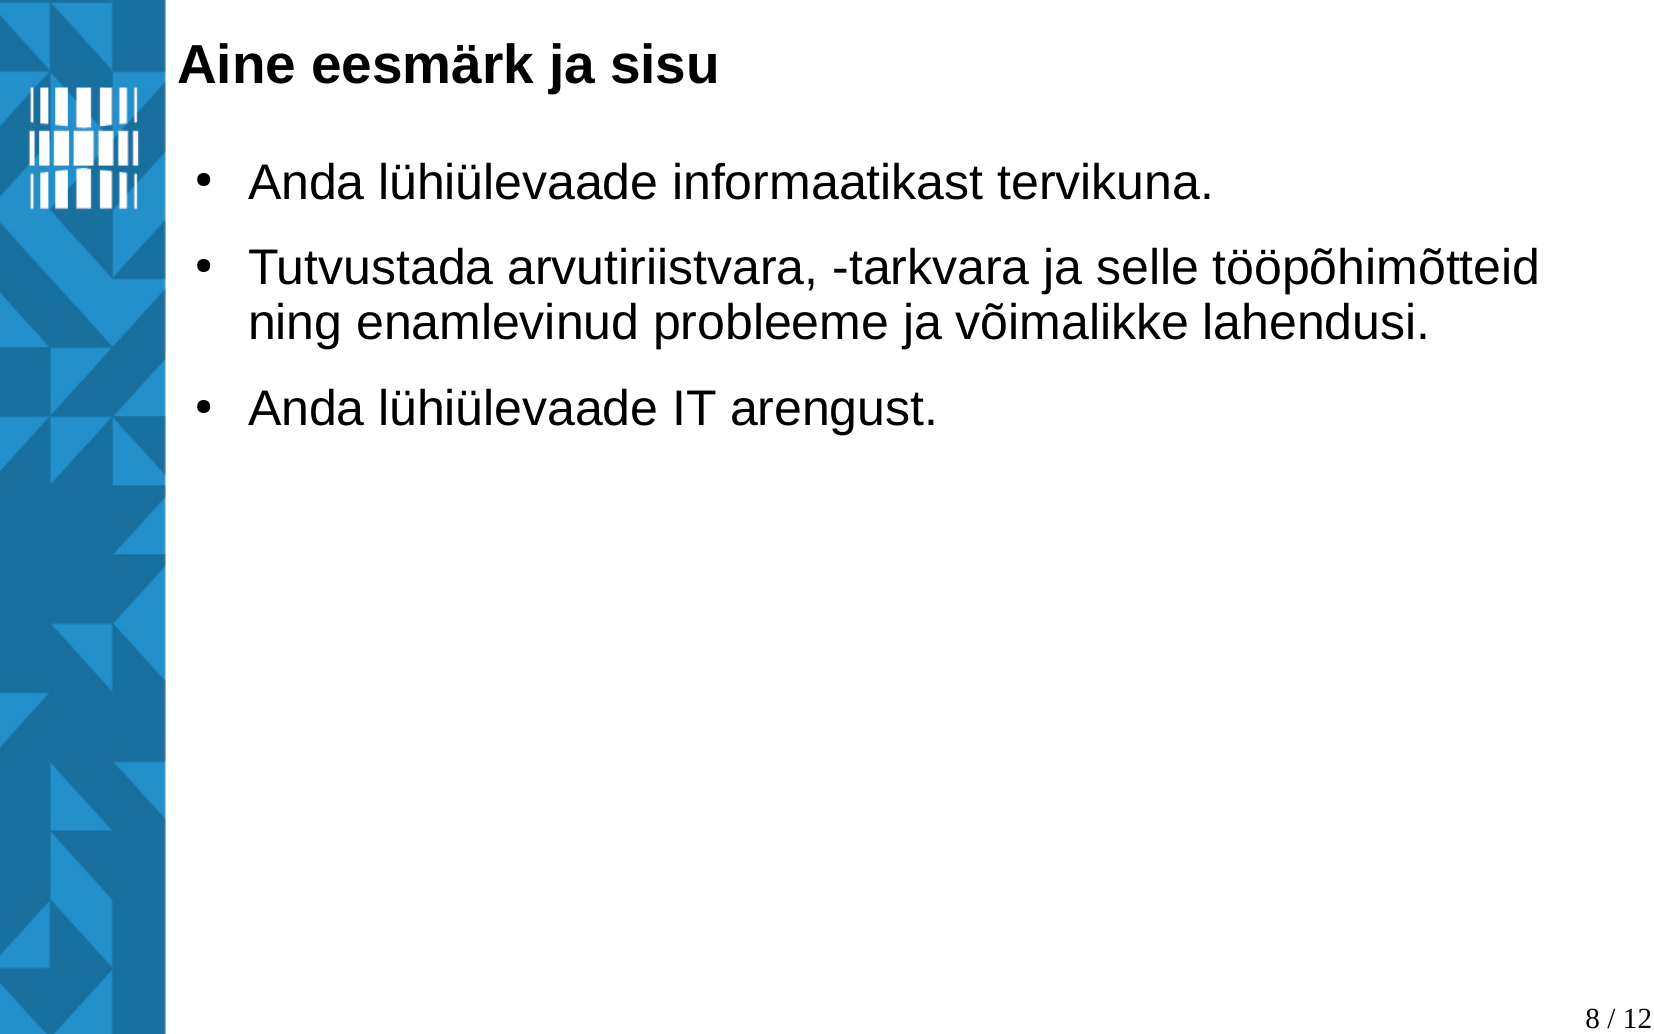

# Aine eesmärk ja sisu
Anda lühiülevaade informaatikast tervikuna.
Tutvustada arvutiriistvara, -tarkvara ja selle tööpõhimõtteid ning enamlevinud probleeme ja võimalikke lahendusi.
Anda lühiülevaade IT arengust.
8